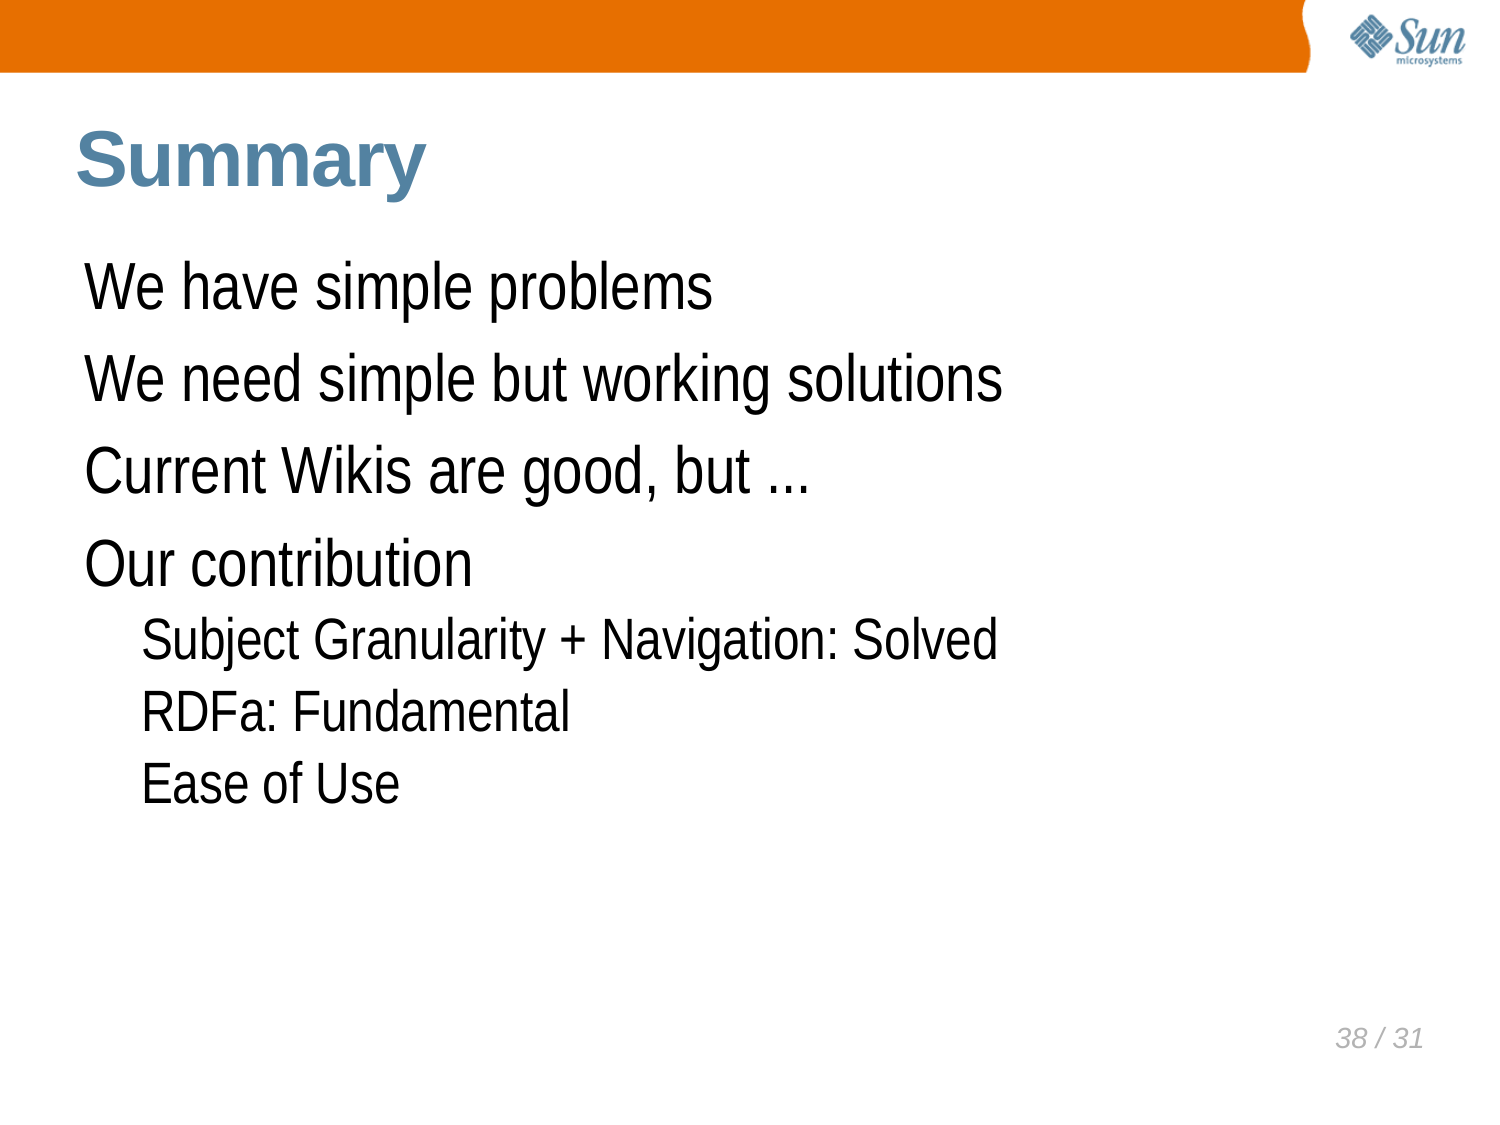

# Summary
We have simple problems
We need simple but working solutions
Current Wikis are good, but ...
Our contribution
Subject Granularity + Navigation: Solved
RDFa: Fundamental
Ease of Use
38